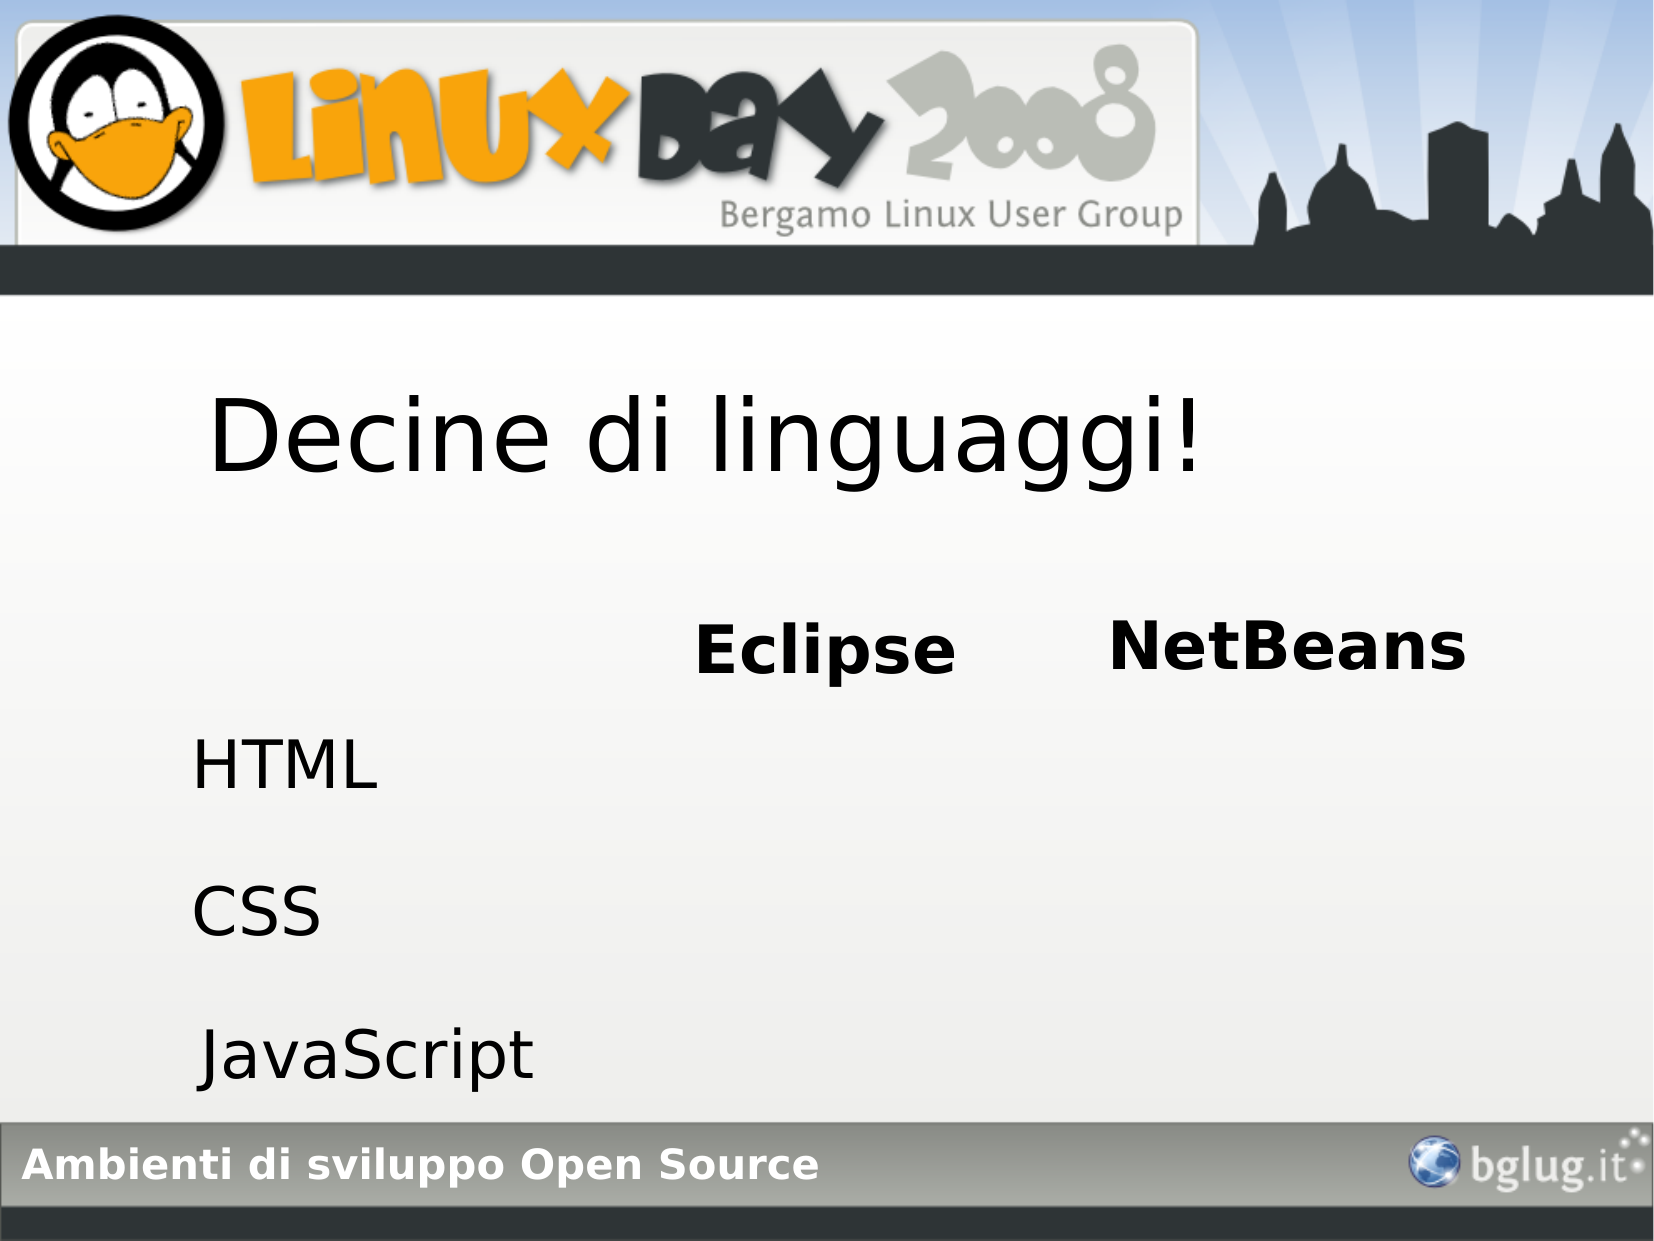

Decine di linguaggi!
NetBeans
Eclipse
HTML
 (Aptana)
CSS
 (Aptana)
JavaScript
 (Aptana)
Ambienti di sviluppo Open Source